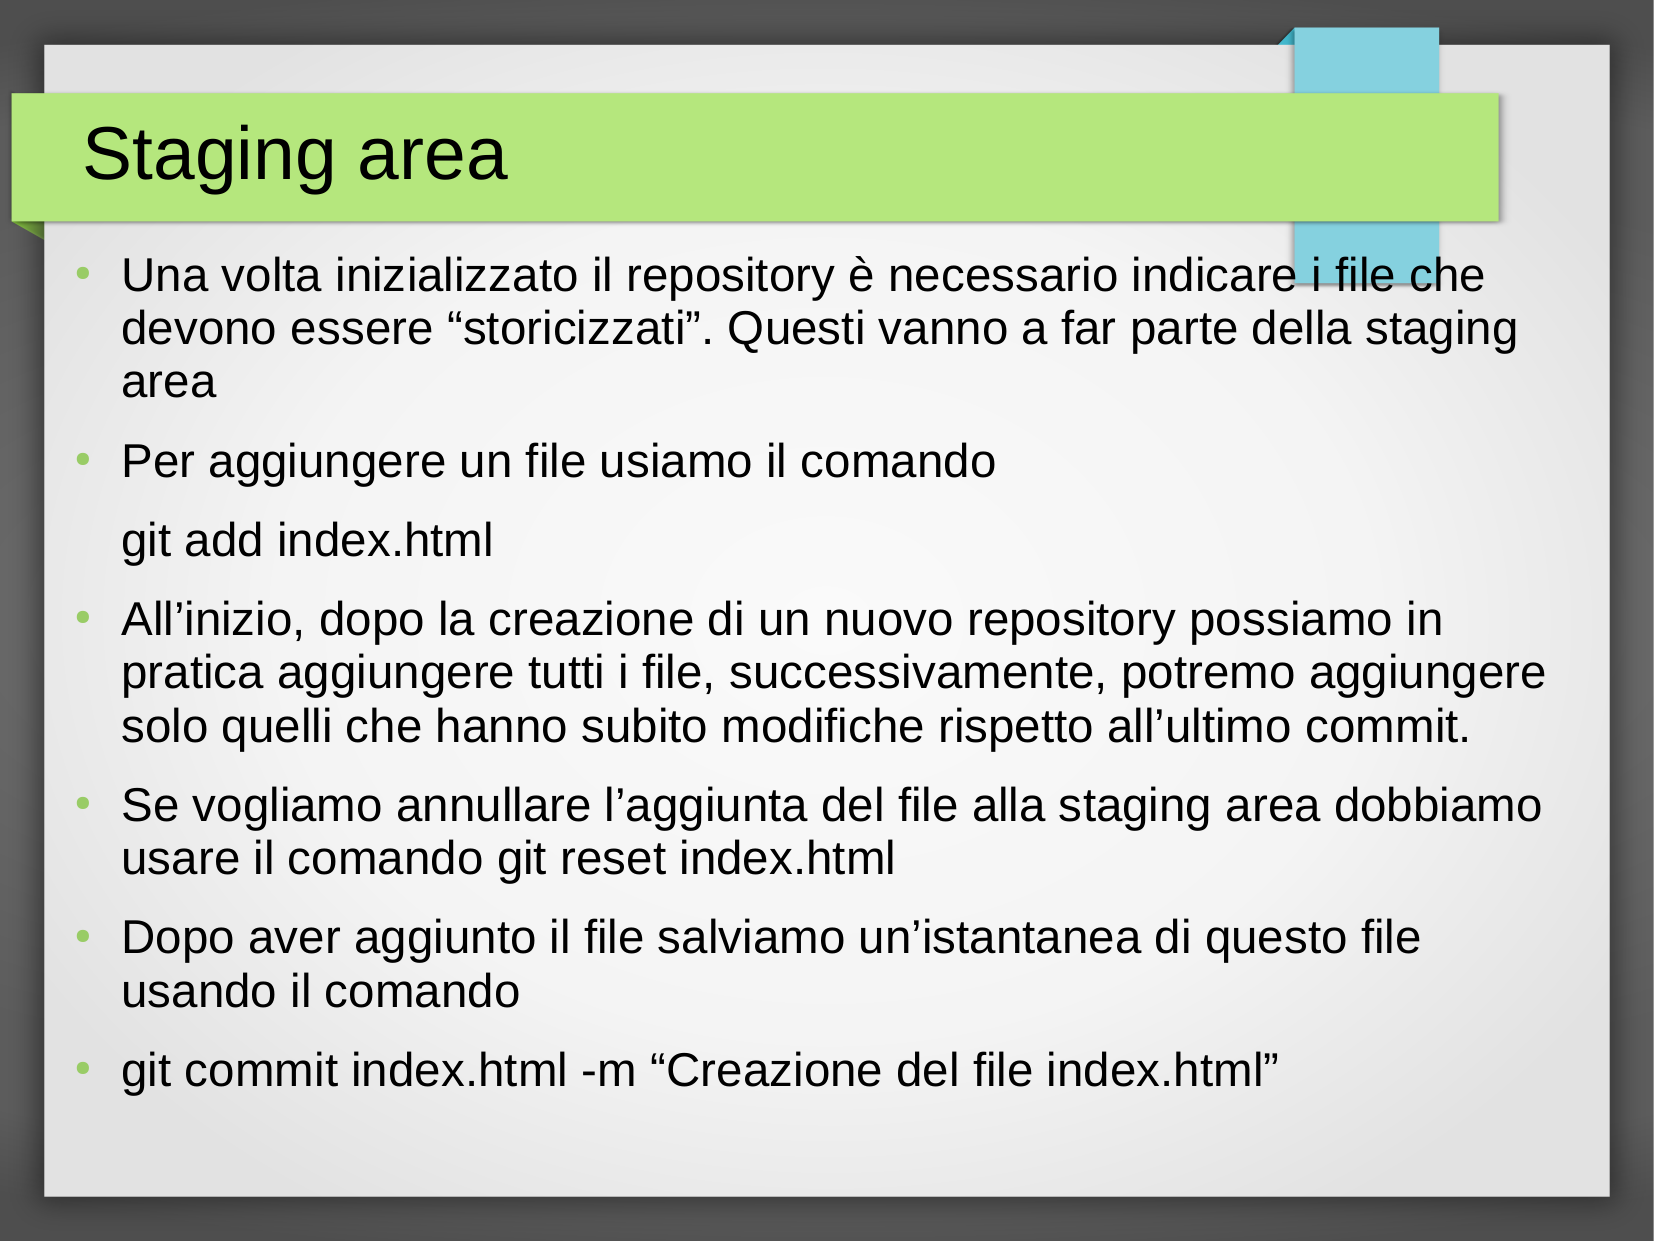

# Staging area
Una volta inizializzato il repository è necessario indicare i file che devono essere “storicizzati”. Questi vanno a far parte della staging area
Per aggiungere un file usiamo il comando
git add index.html
All’inizio, dopo la creazione di un nuovo repository possiamo in pratica aggiungere tutti i file, successivamente, potremo aggiungere solo quelli che hanno subito modifiche rispetto all’ultimo commit.
Se vogliamo annullare l’aggiunta del file alla staging area dobbiamo usare il comando git reset index.html
Dopo aver aggiunto il file salviamo un’istantanea di questo file usando il comando
git commit index.html -m “Creazione del file index.html”